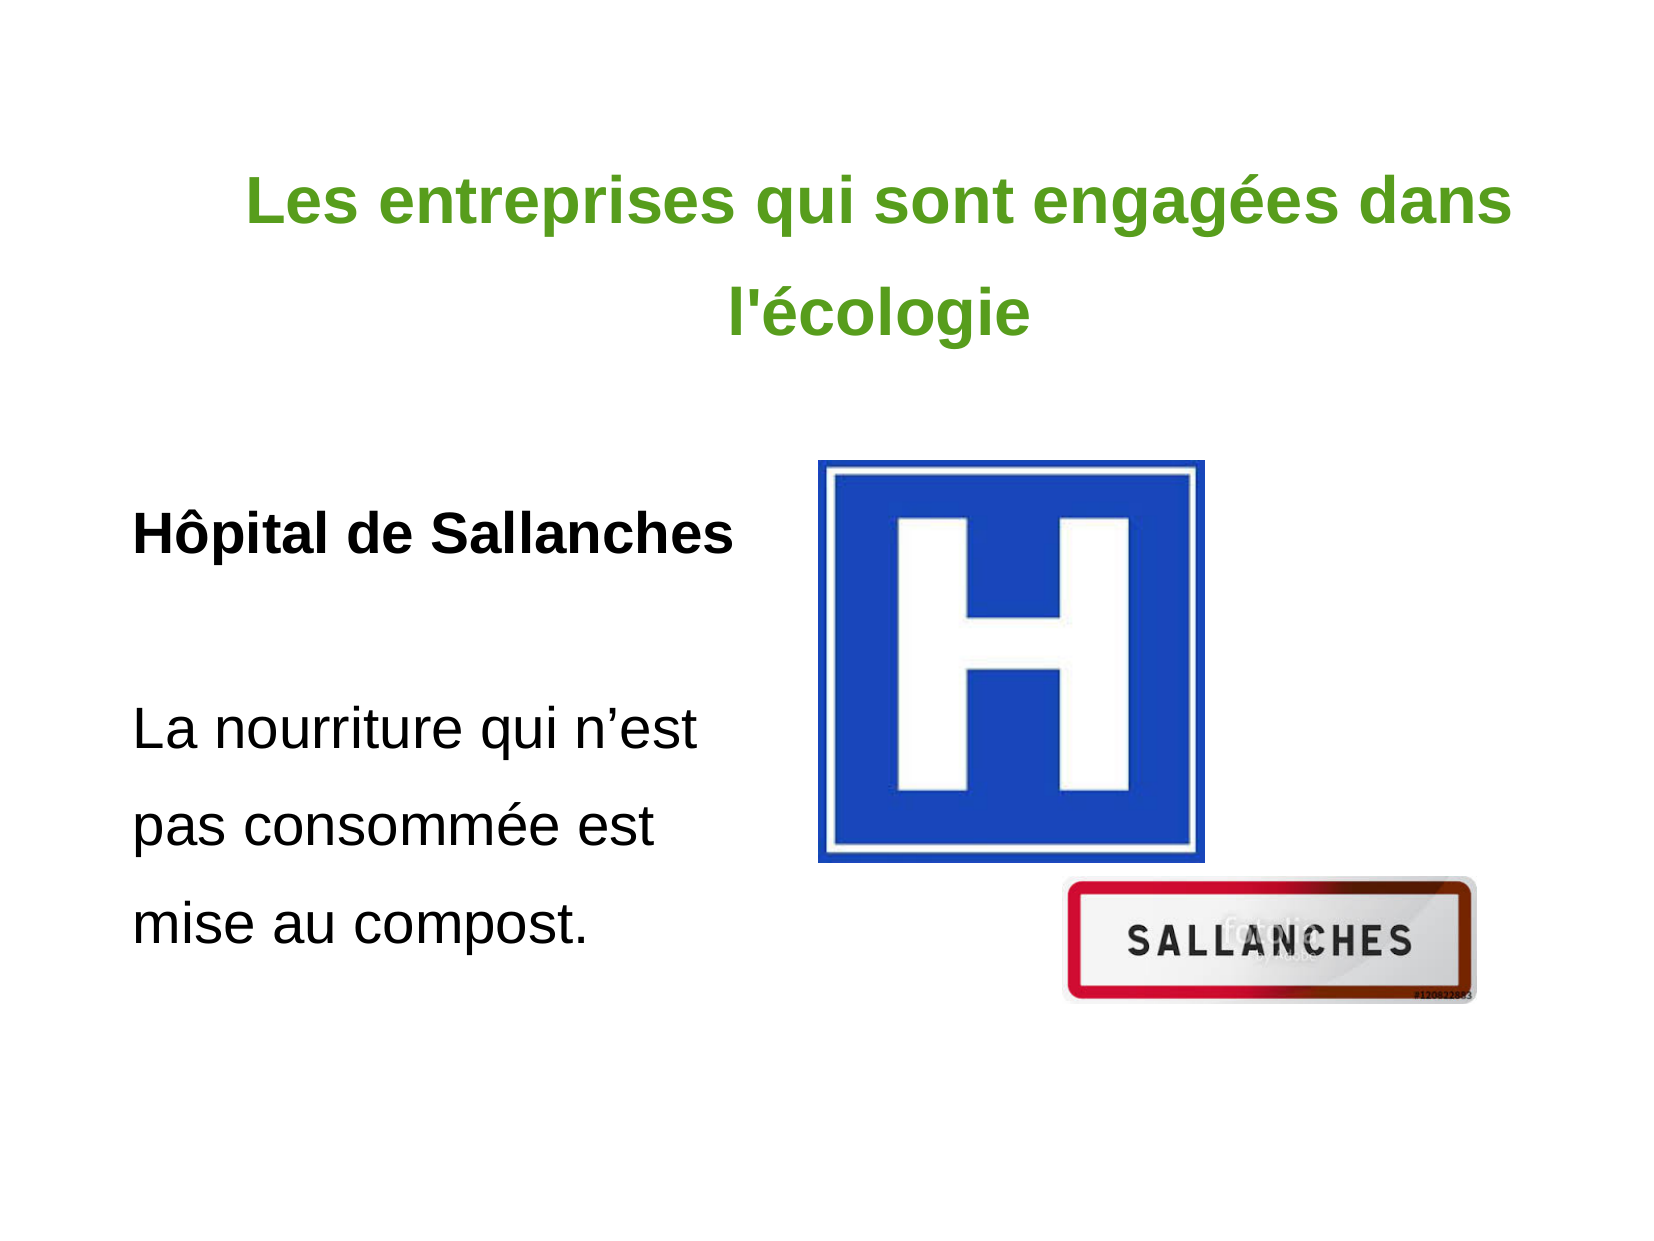

Les entreprises qui sont engagées dans l'écologie
Hôpital de Sallanches
La nourriture qui n’est pas consommée est mise au compost.